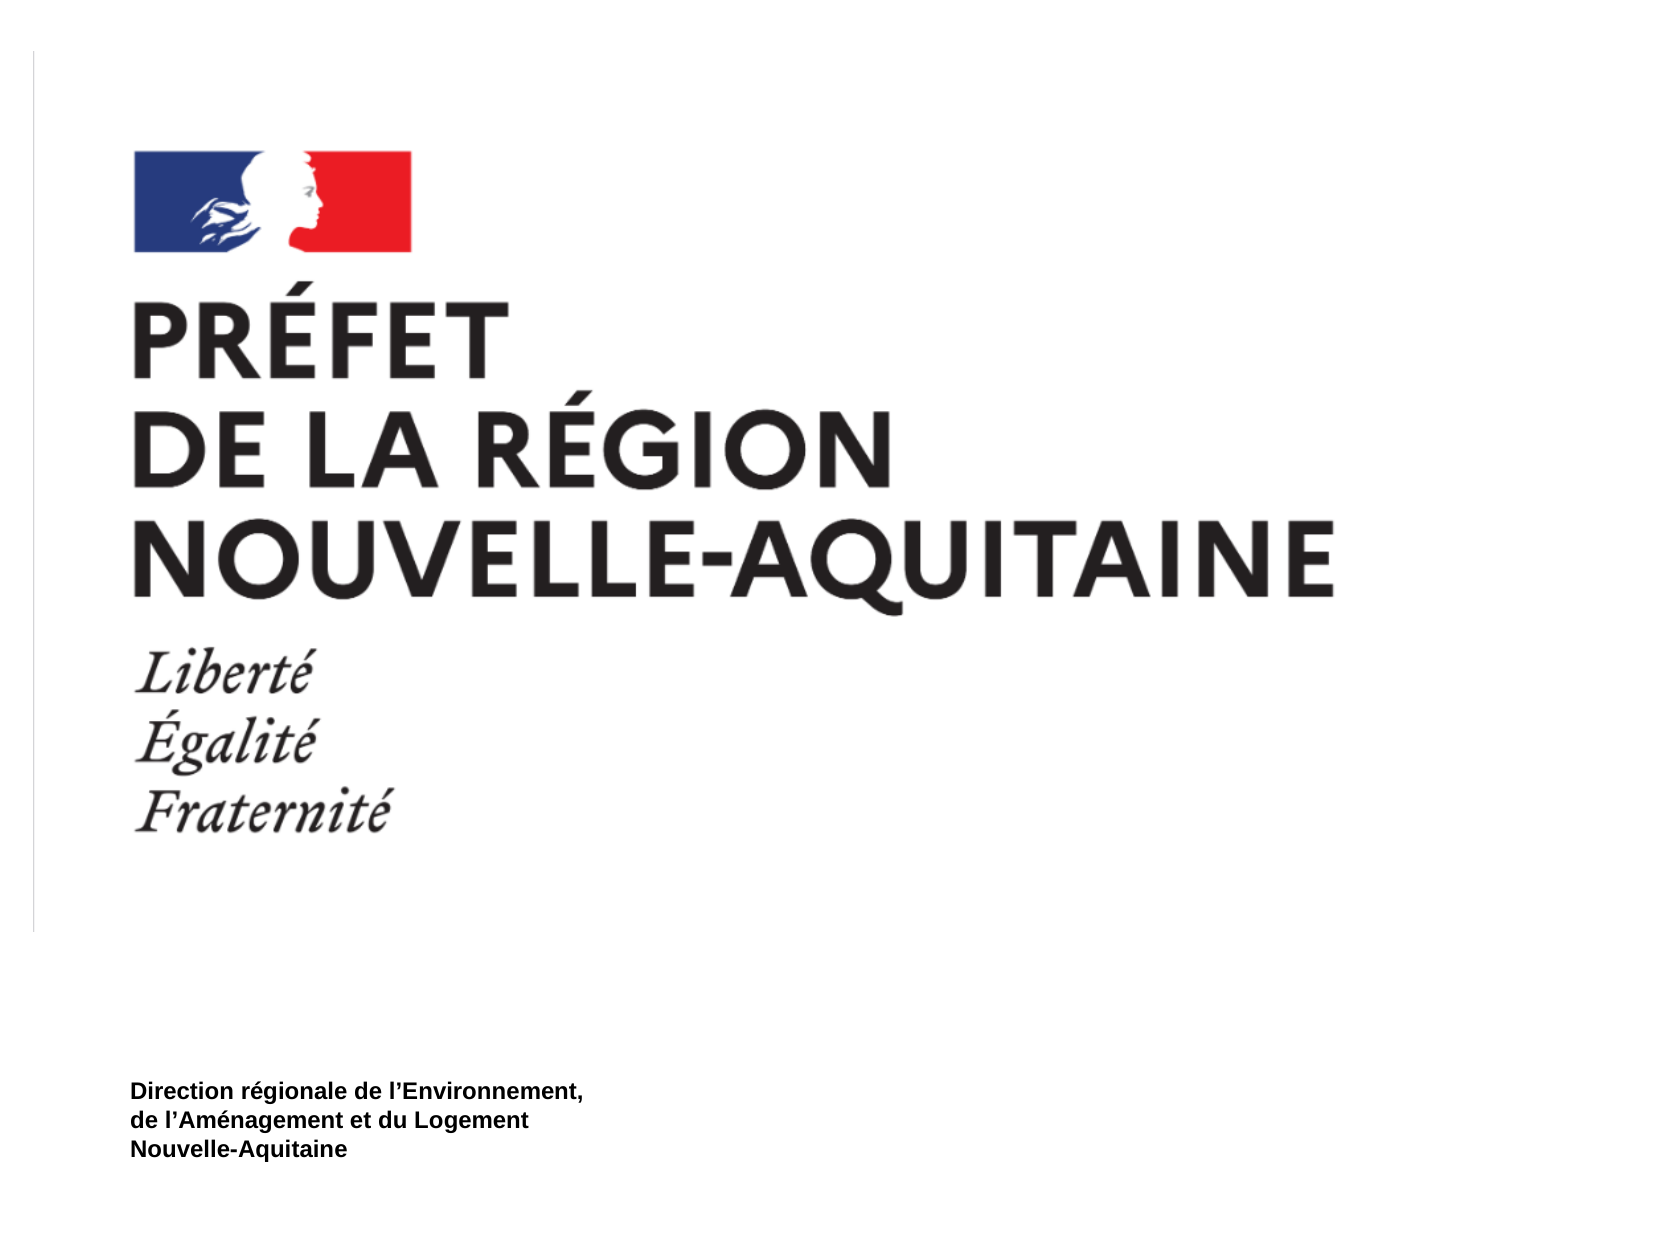

Direction régionale de l’Environnement,
de l’Aménagement et du Logement
Nouvelle-Aquitaine